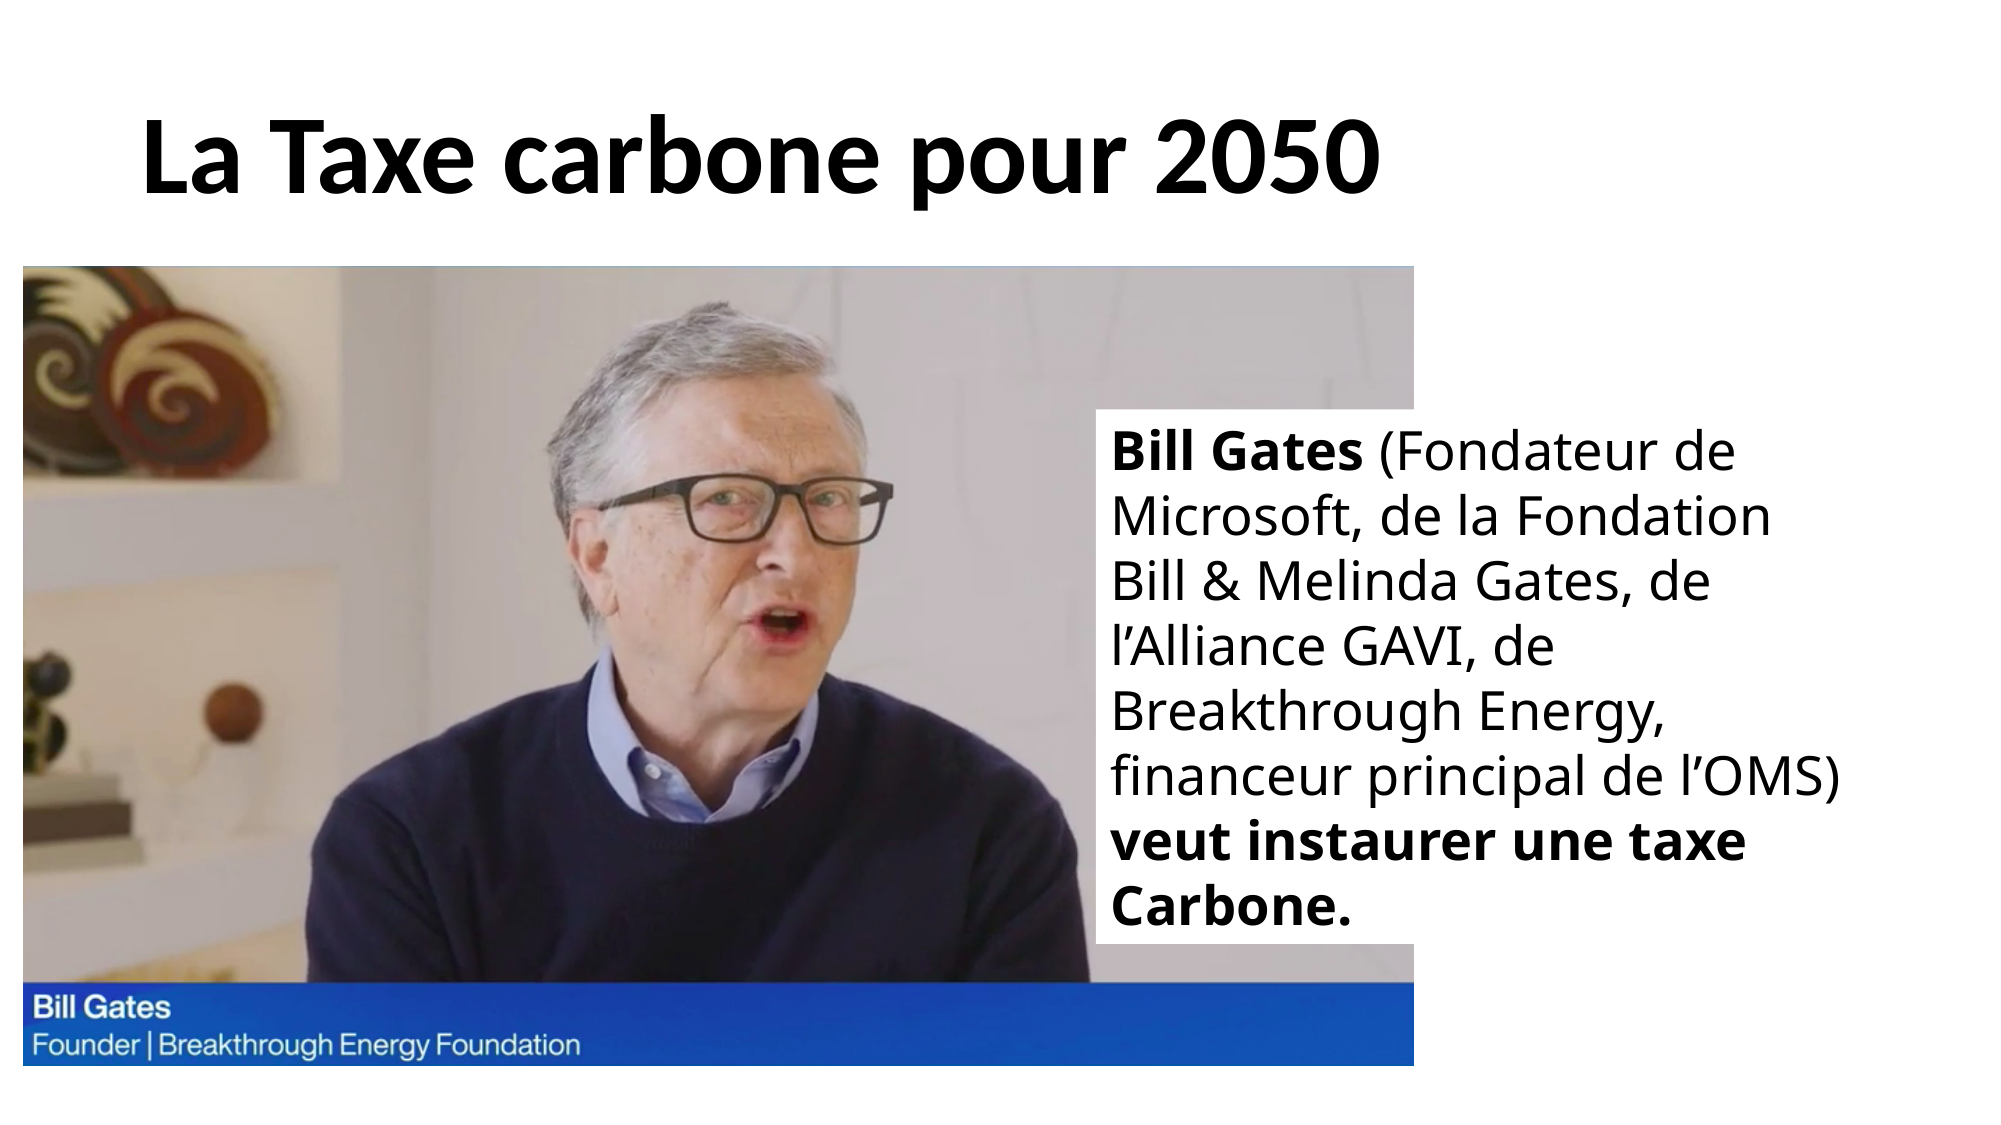

# La Taxe carbone pour 2050
Bill Gates (Fondateur de Microsoft, de la Fondation Bill & Melinda Gates, de l’Alliance GAVI, de Breakthrough Energy, financeur principal de l’OMS)
veut instaurer une taxe Carbone.